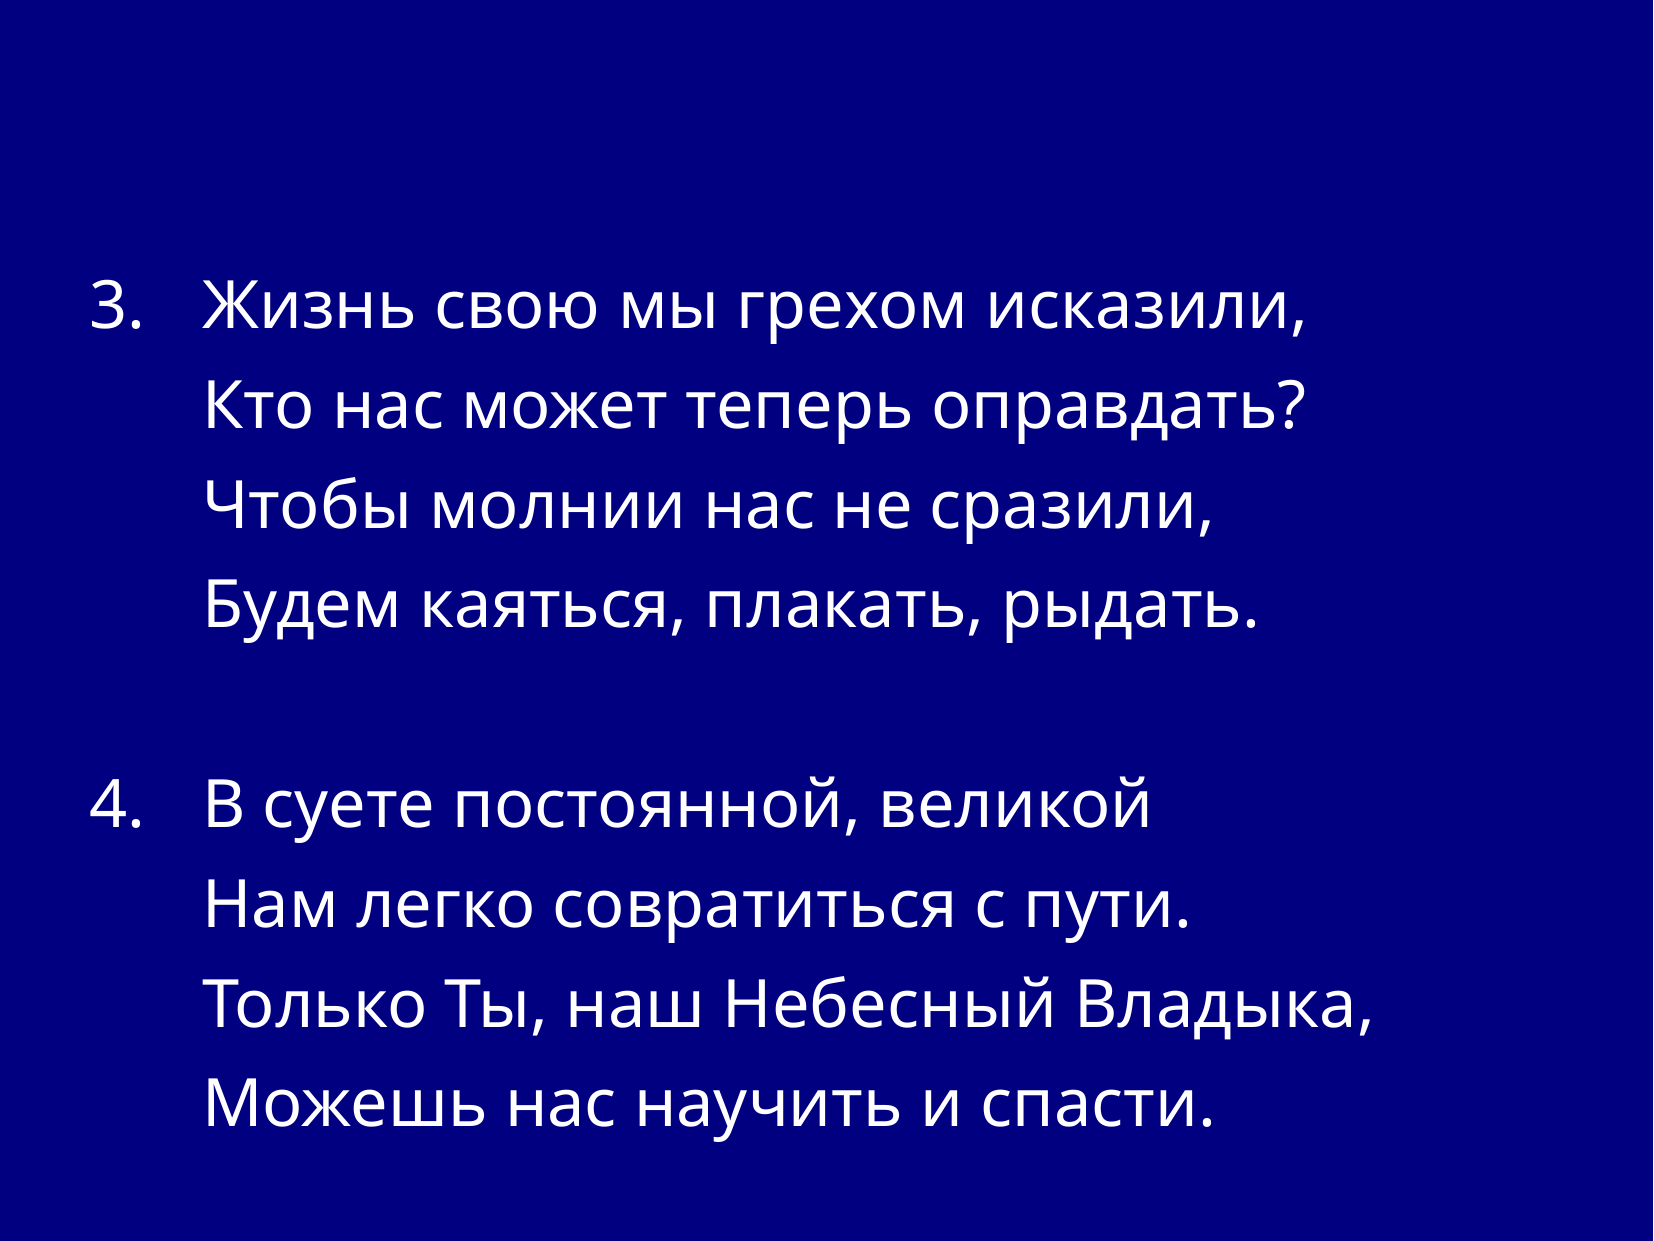

3.	Жизнь свою мы грехом исказили,
	Кто нас может теперь оправдать?
	Чтобы молнии нас не сразили,
	Будем каяться, плакать, рыдать.
4.	В суете постоянной, великой
	Нам легко совратиться с пути.
	Только Ты, наш Небесный Владыка,
	Можешь нас научить и спасти.